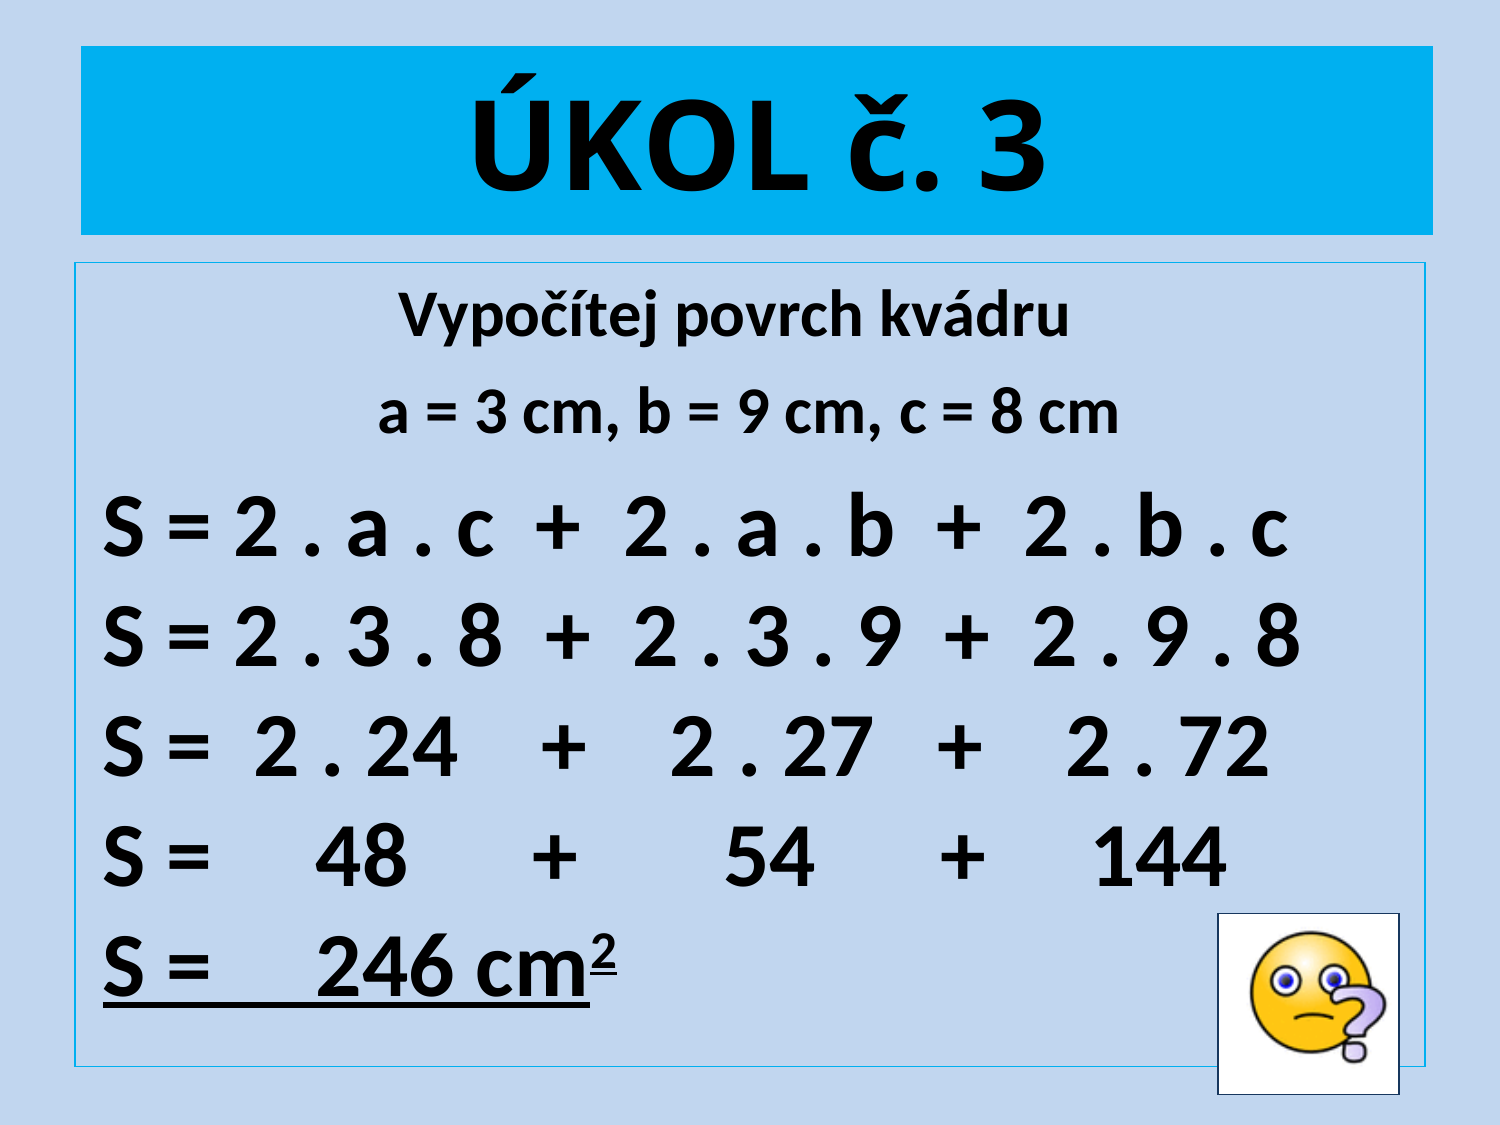

# ÚKOL č. 3
Vypočítej povrch kvádru
a = 3 cm, b = 9 cm, c = 8 cm
S = 2 . a . c + 2 . a . b + 2 . b . c
S = 2 . 3 . 8 + 2 . 3 . 9 + 2 . 9 . 8
S = 2 . 24 + 2 . 27 + 2 . 72
S = 48 + 54 + 144
S = 246 cm2